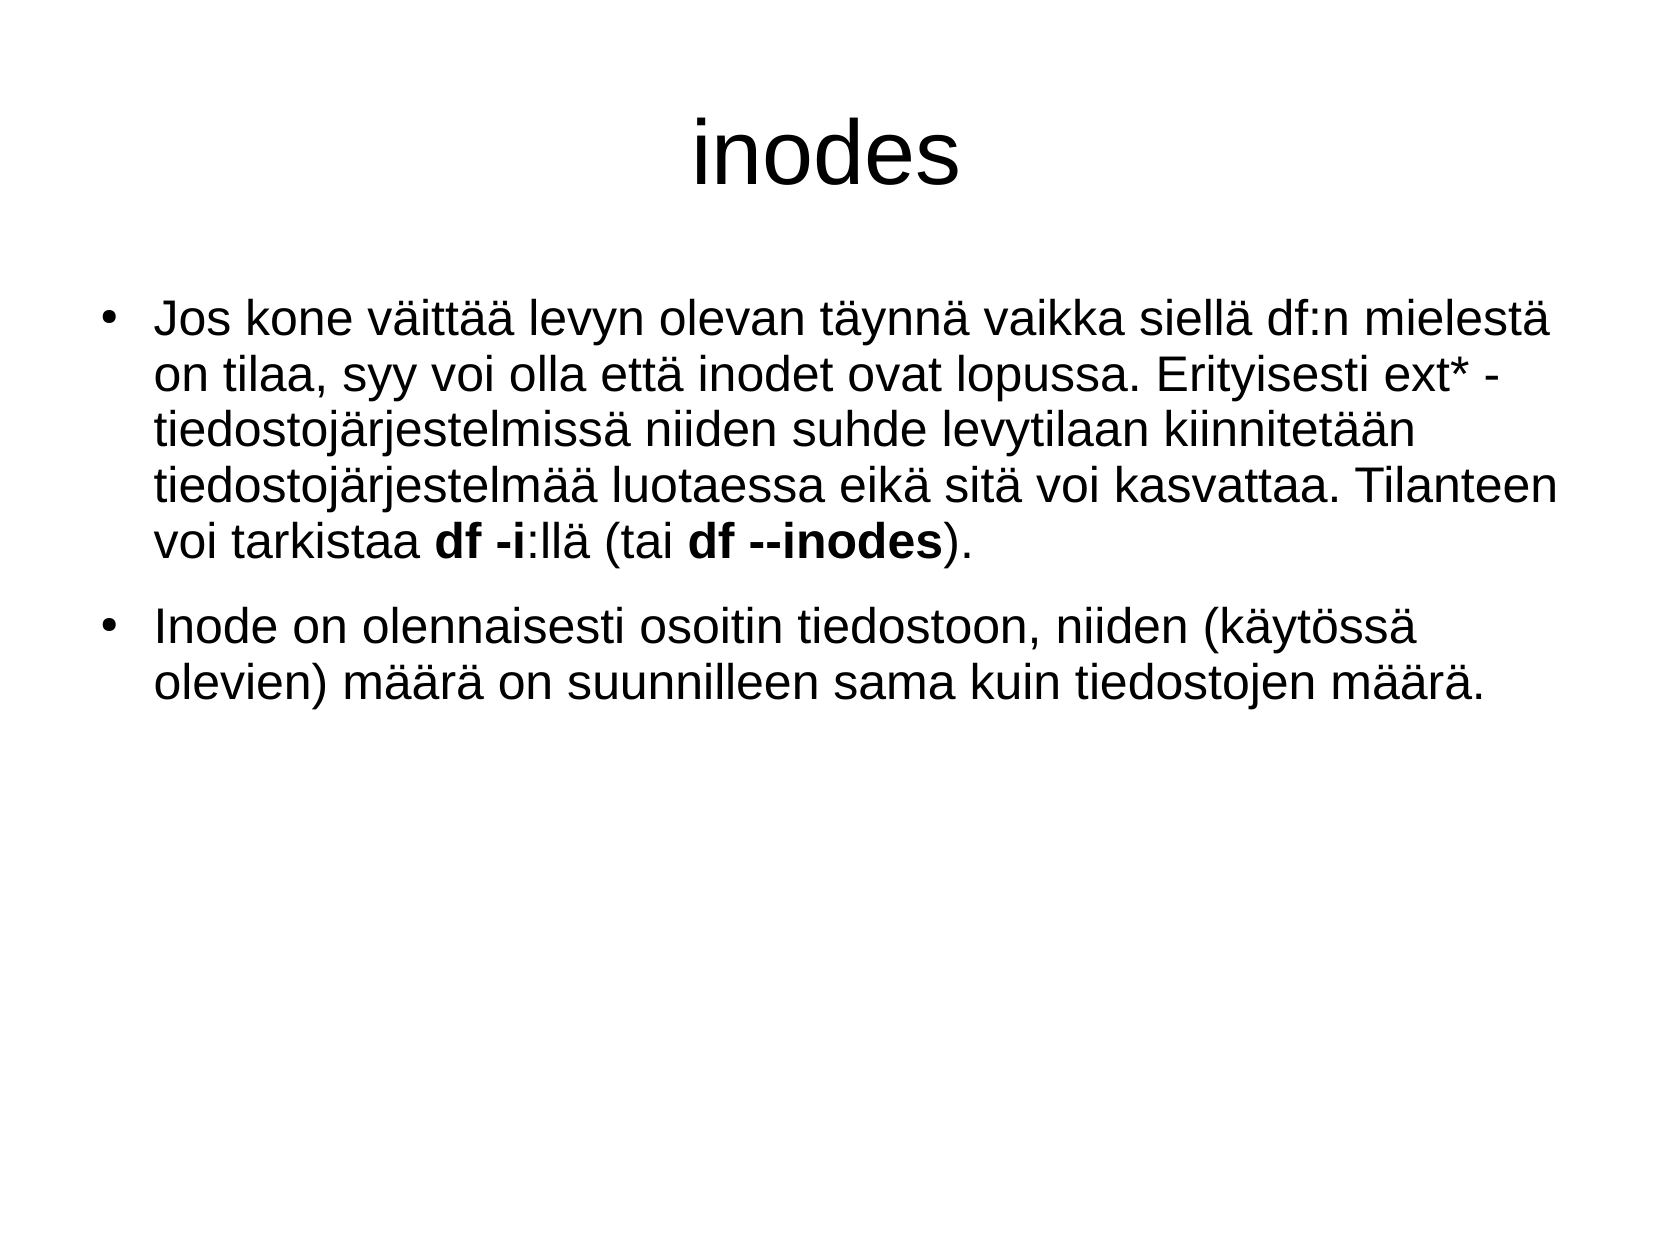

# inodes
Jos kone väittää levyn olevan täynnä vaikka siellä df:n mielestä on tilaa, syy voi olla että inodet ovat lopussa. Erityisesti ext* -tiedostojärjestelmissä niiden suhde levytilaan kiinnitetään tiedostojärjestelmää luotaessa eikä sitä voi kasvattaa. Tilanteen voi tarkistaa df -i:llä (tai df --inodes).
Inode on olennaisesti osoitin tiedostoon, niiden (käytössä olevien) määrä on suunnilleen sama kuin tiedostojen määrä.